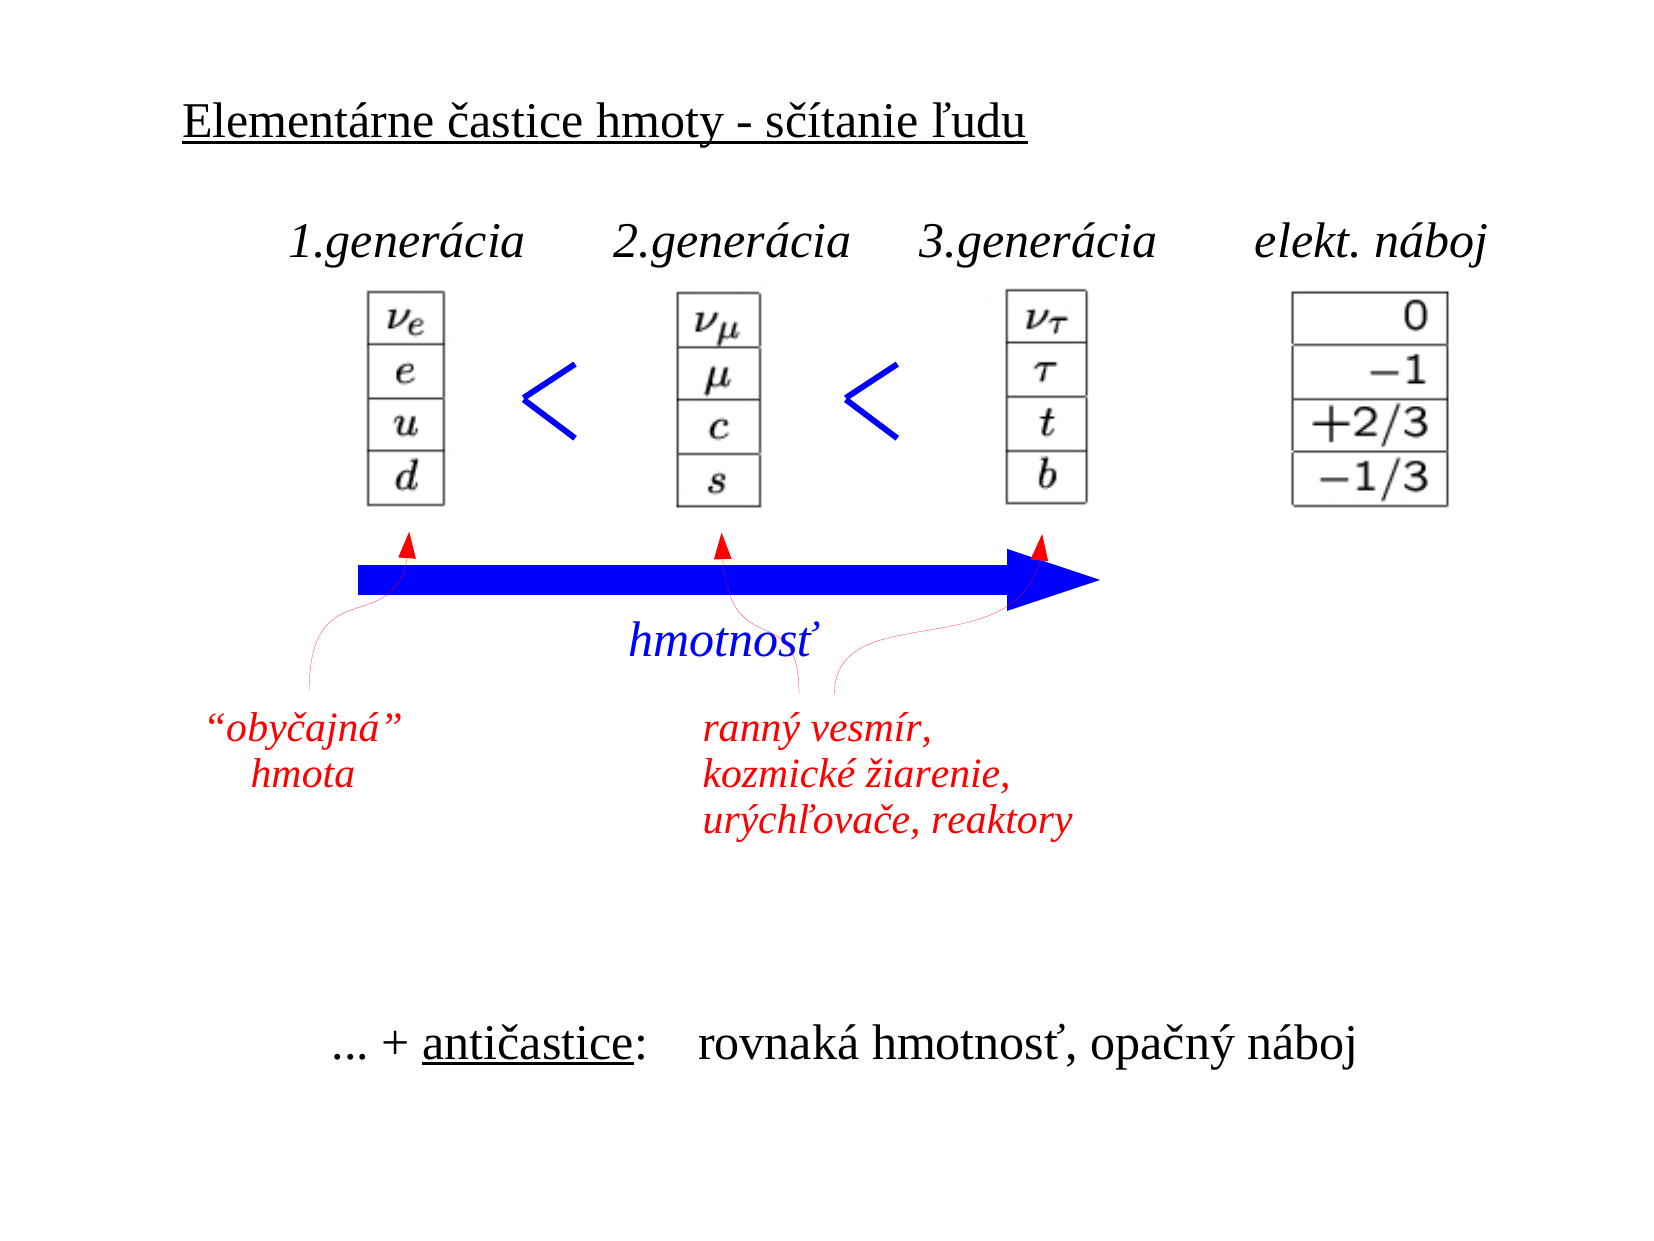

Elementárne častice hmoty - sčítanie ľudu
1.generácia
2.generácia
3.generácia
elekt. náboj
hmotnosť
“obyčajná”
hmota
ranný vesmír,
kozmické žiarenie,
urýchľovače, reaktory
... + antičastice: rovnaká hmotnosť, opačný náboj